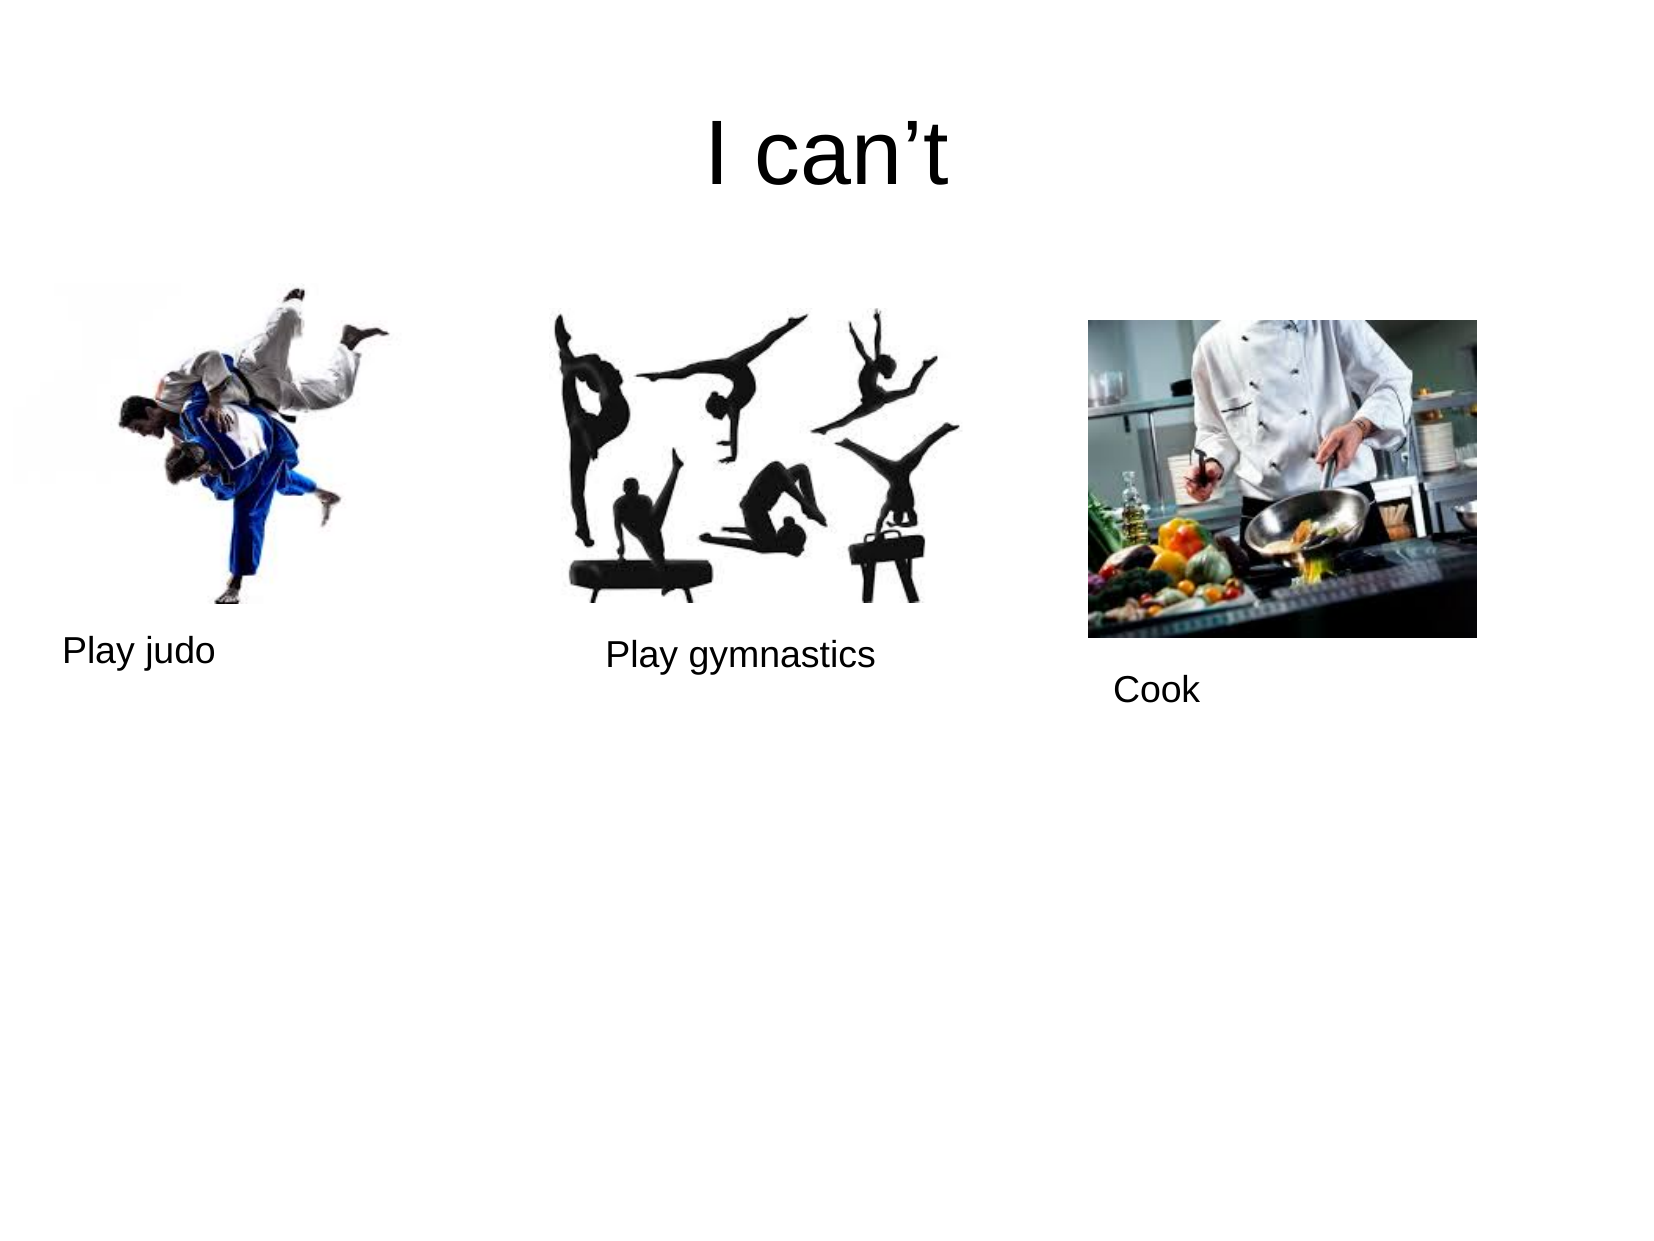

# I can’t
Play judo
Play gymnastics
Cook